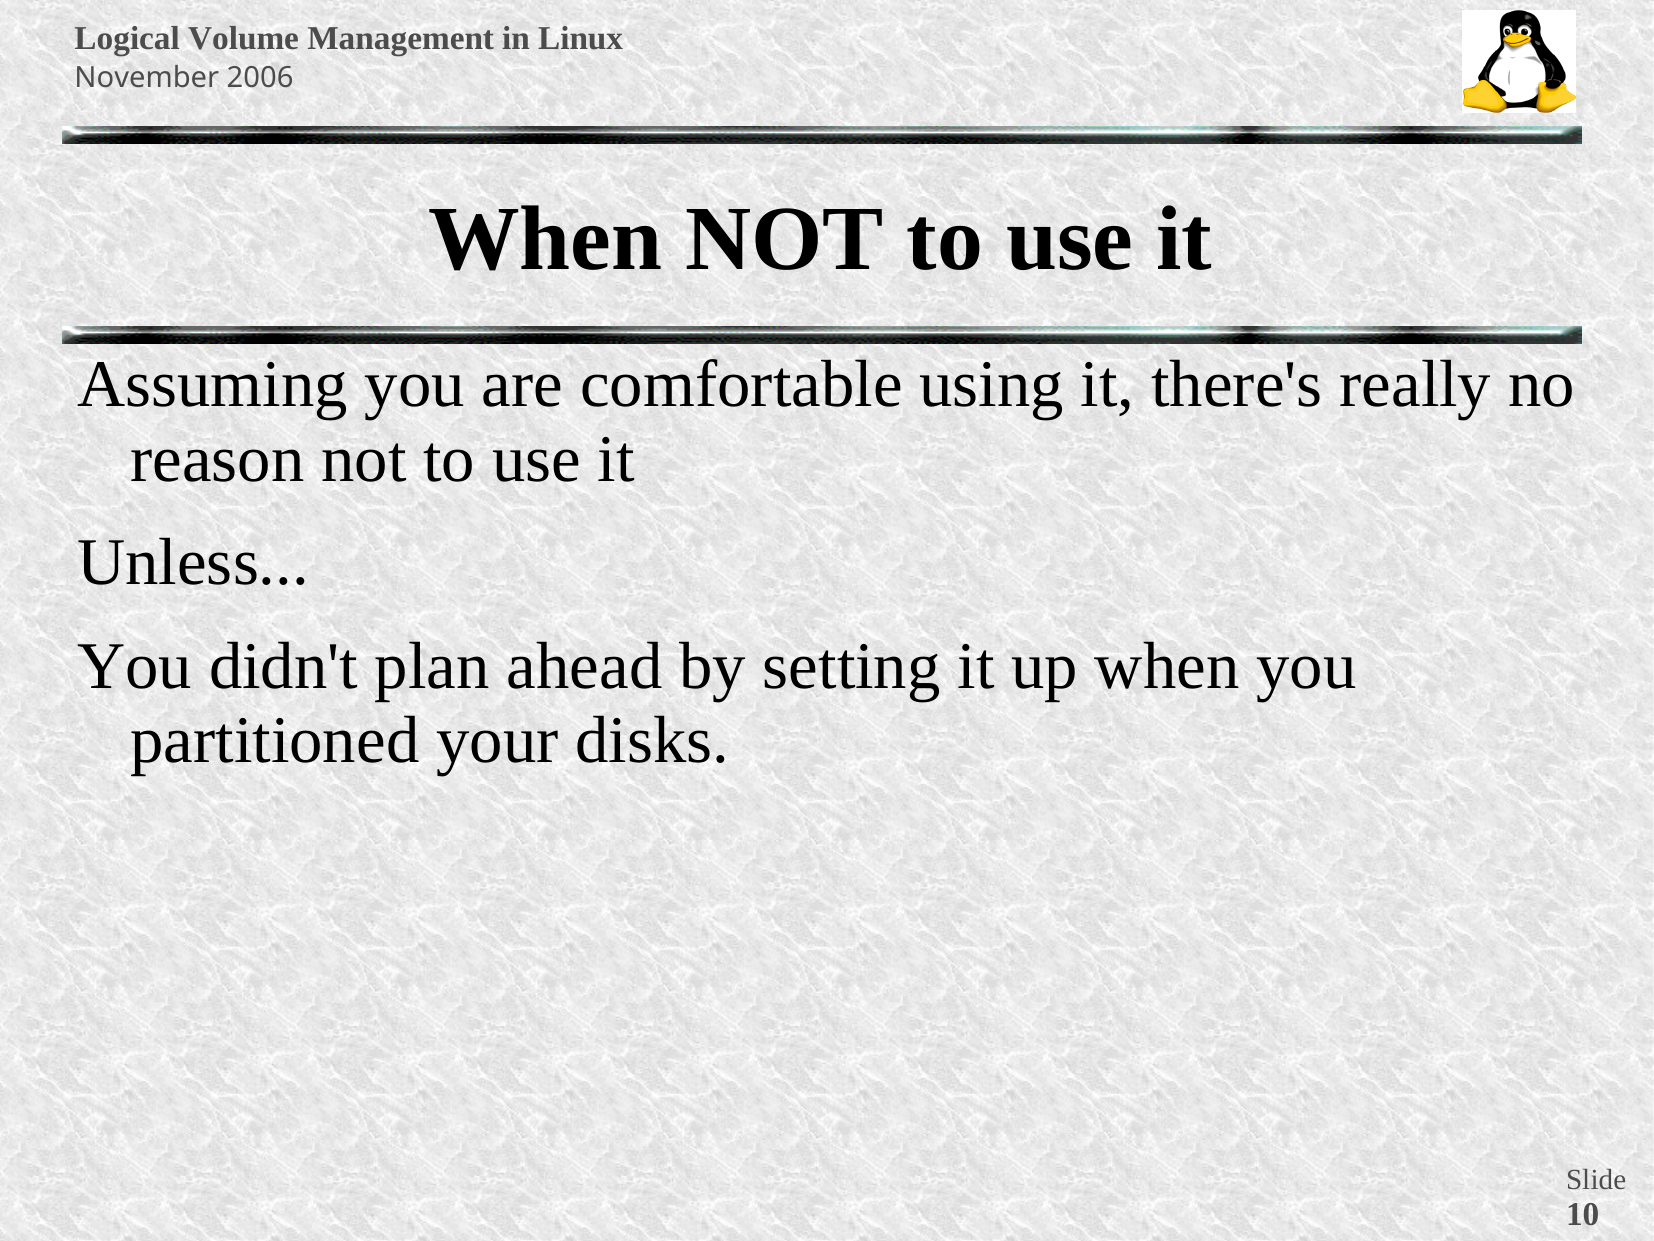

# When NOT to use it
Assuming you are comfortable using it, there's really no reason not to use it
Unless...
You didn't plan ahead by setting it up when you partitioned your disks.